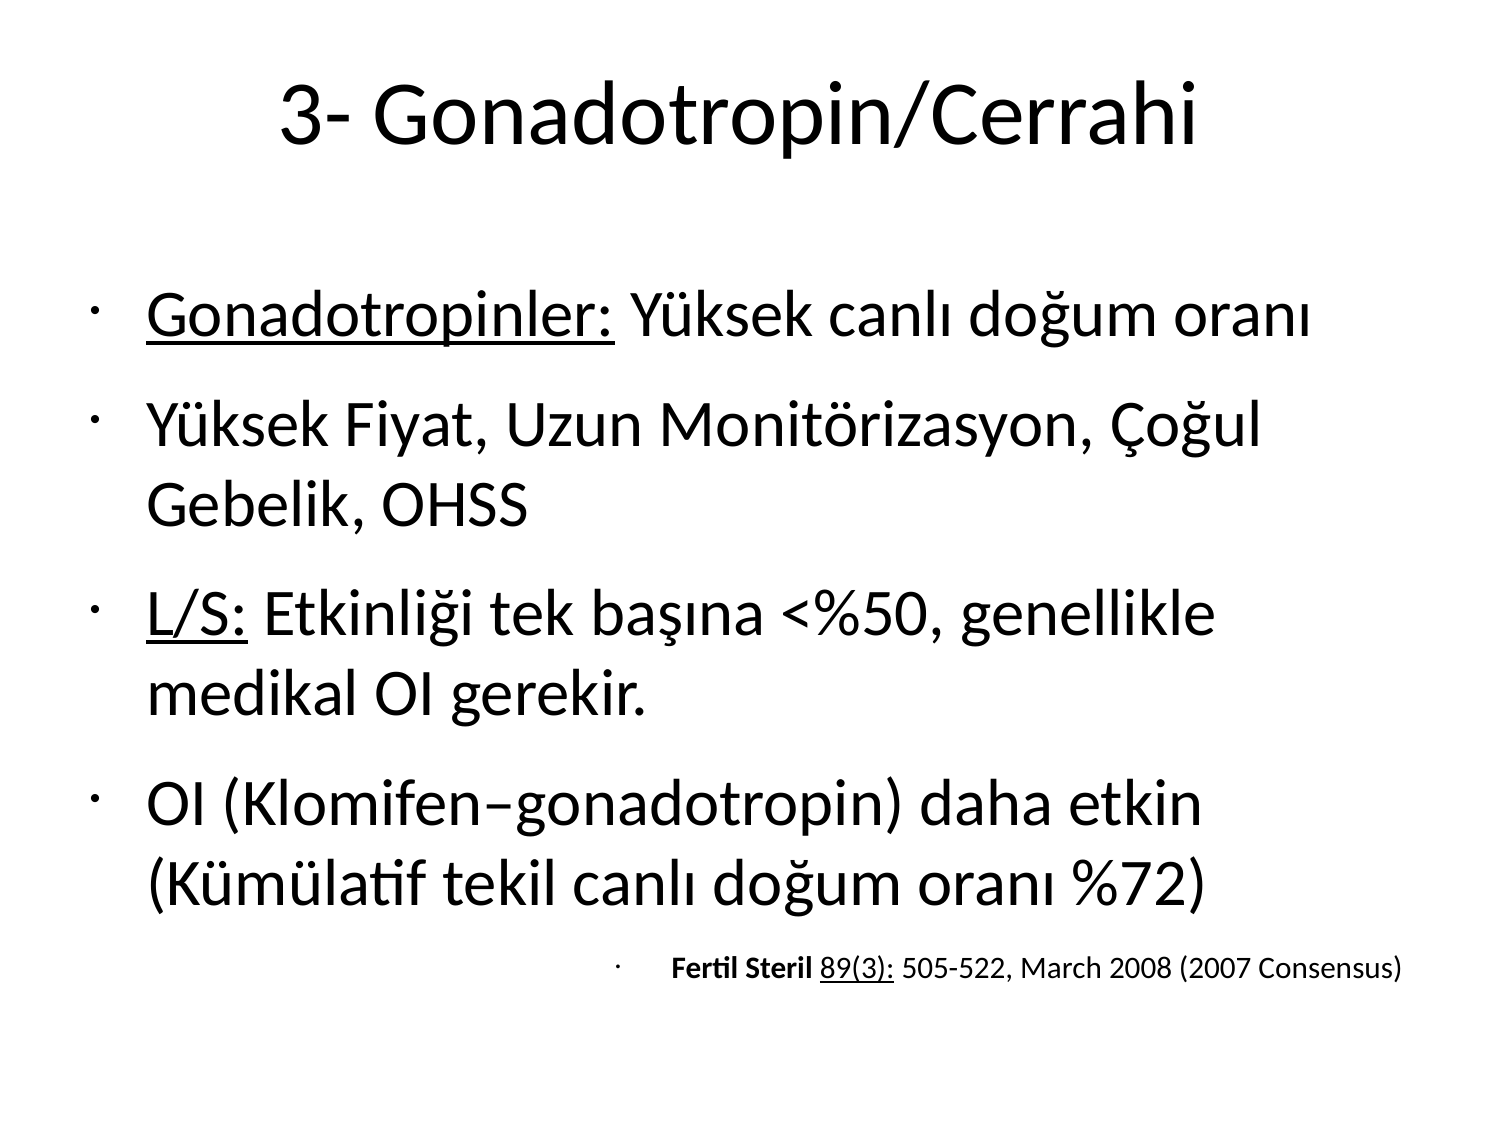

# 3- Gonadotropin/Cerrahi
Gonadotropinler: Yüksek canlı doğum oranı
Yüksek Fiyat, Uzun Monitörizasyon, Çoğul Gebelik, OHSS
L/S: Etkinliği tek başına <%50, genellikle medikal OI gerekir.
OI (Klomifen–gonadotropin) daha etkin (Kümülatif tekil canlı doğum oranı %72)
Fertil Steril 89(3): 505-522, March 2008 (2007 Consensus)